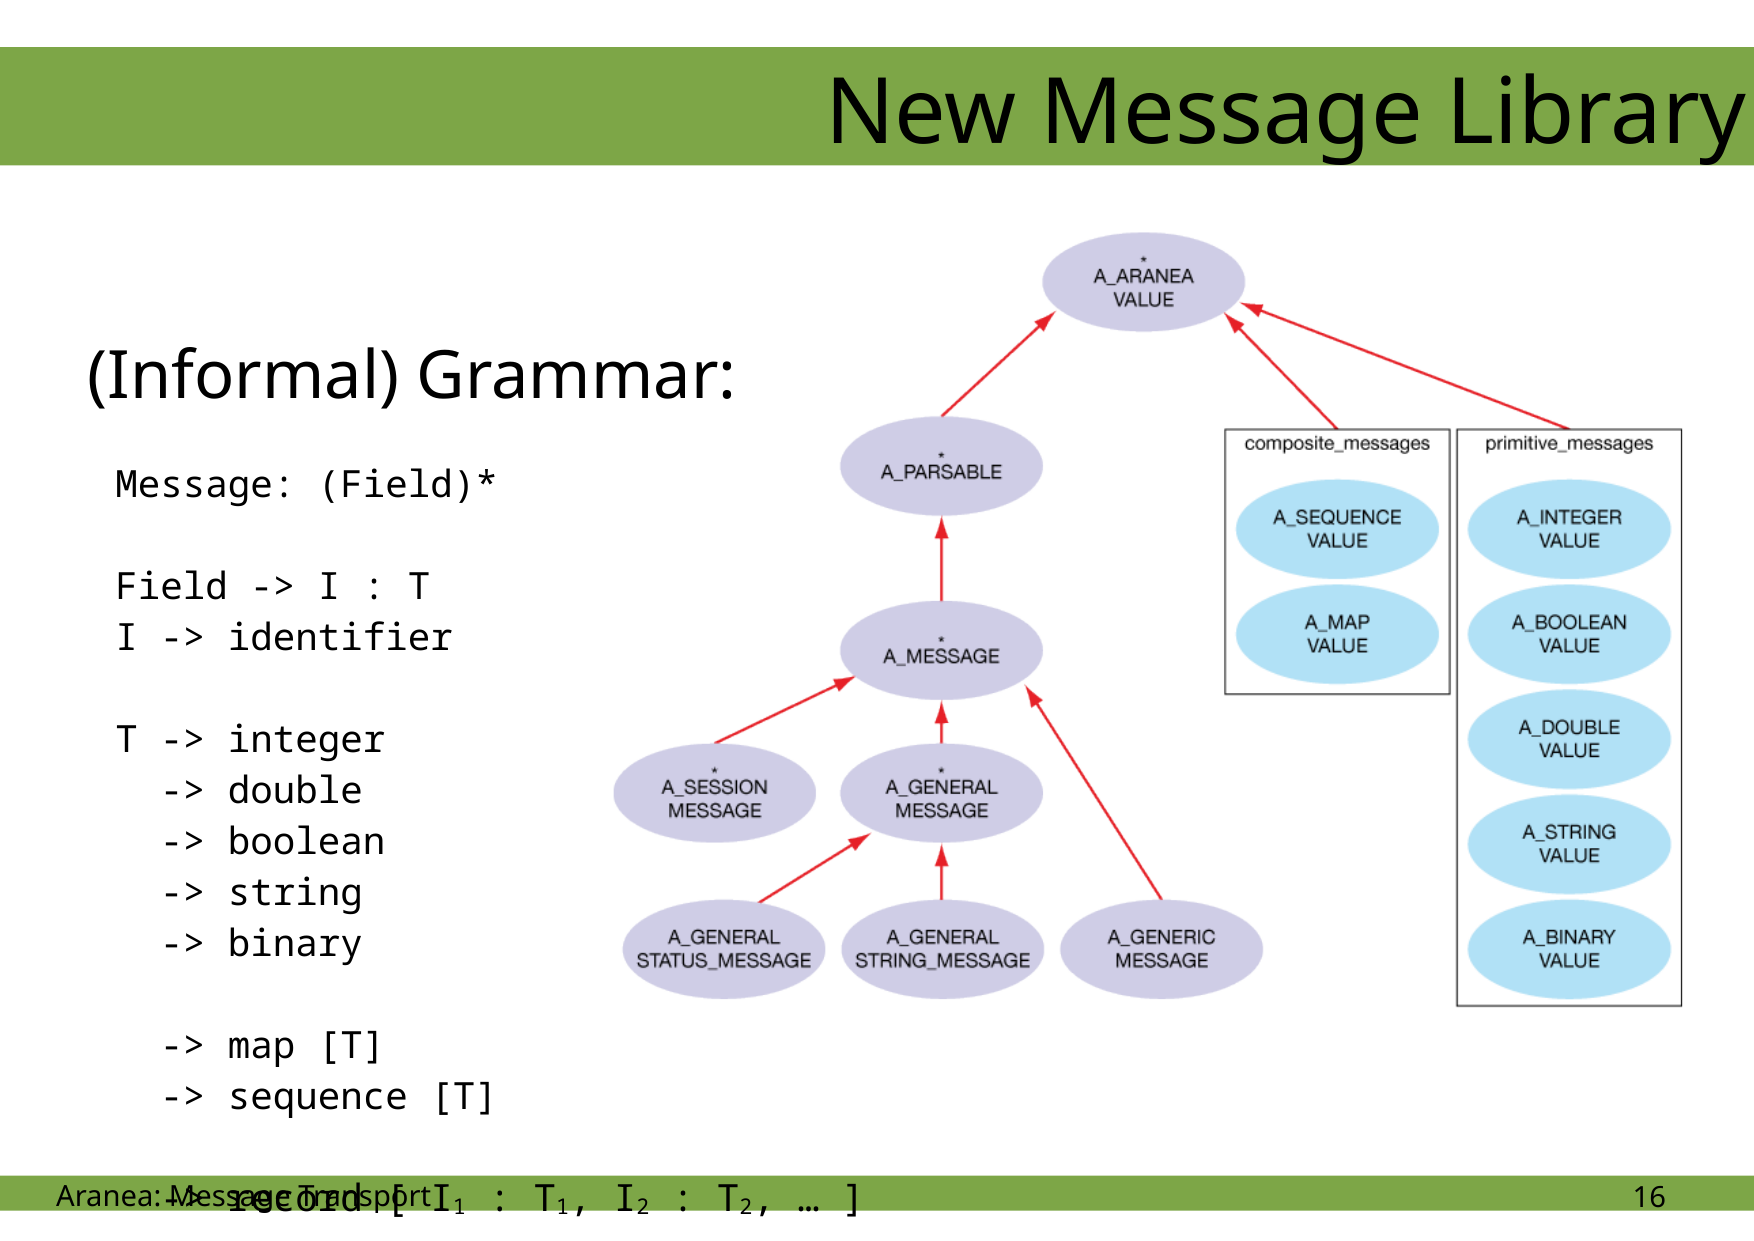

# New Message Library
(Informal) Grammar:
Message: (Field)*
Field -> I : T
I -> identifier
T -> integer
 -> double
 -> boolean
 -> string
 -> binary
 -> map [T]
 -> sequence [T]
 -> record [ I1 : T1, I2 : T2, … ]
16